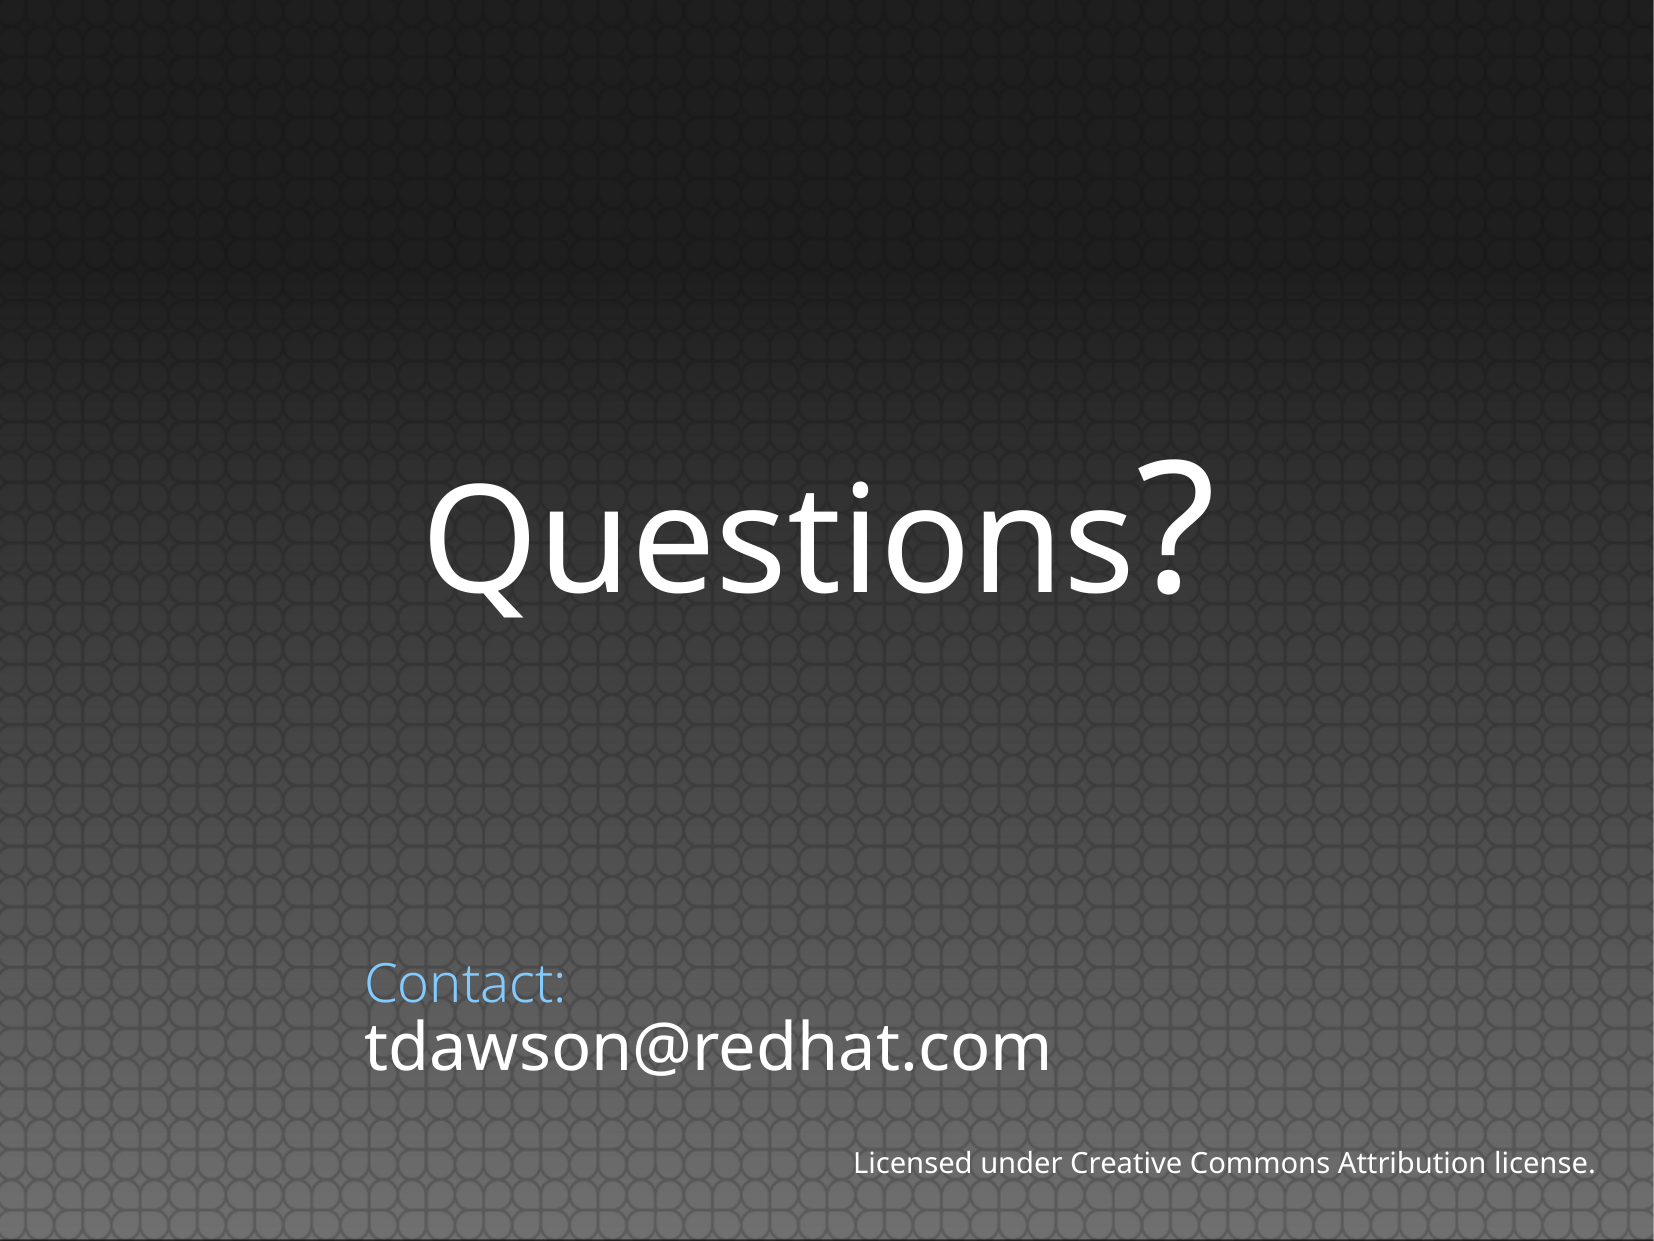

# Questions?
Contact:
tdawson@redhat.com
Licensed under Creative Commons Attribution license.